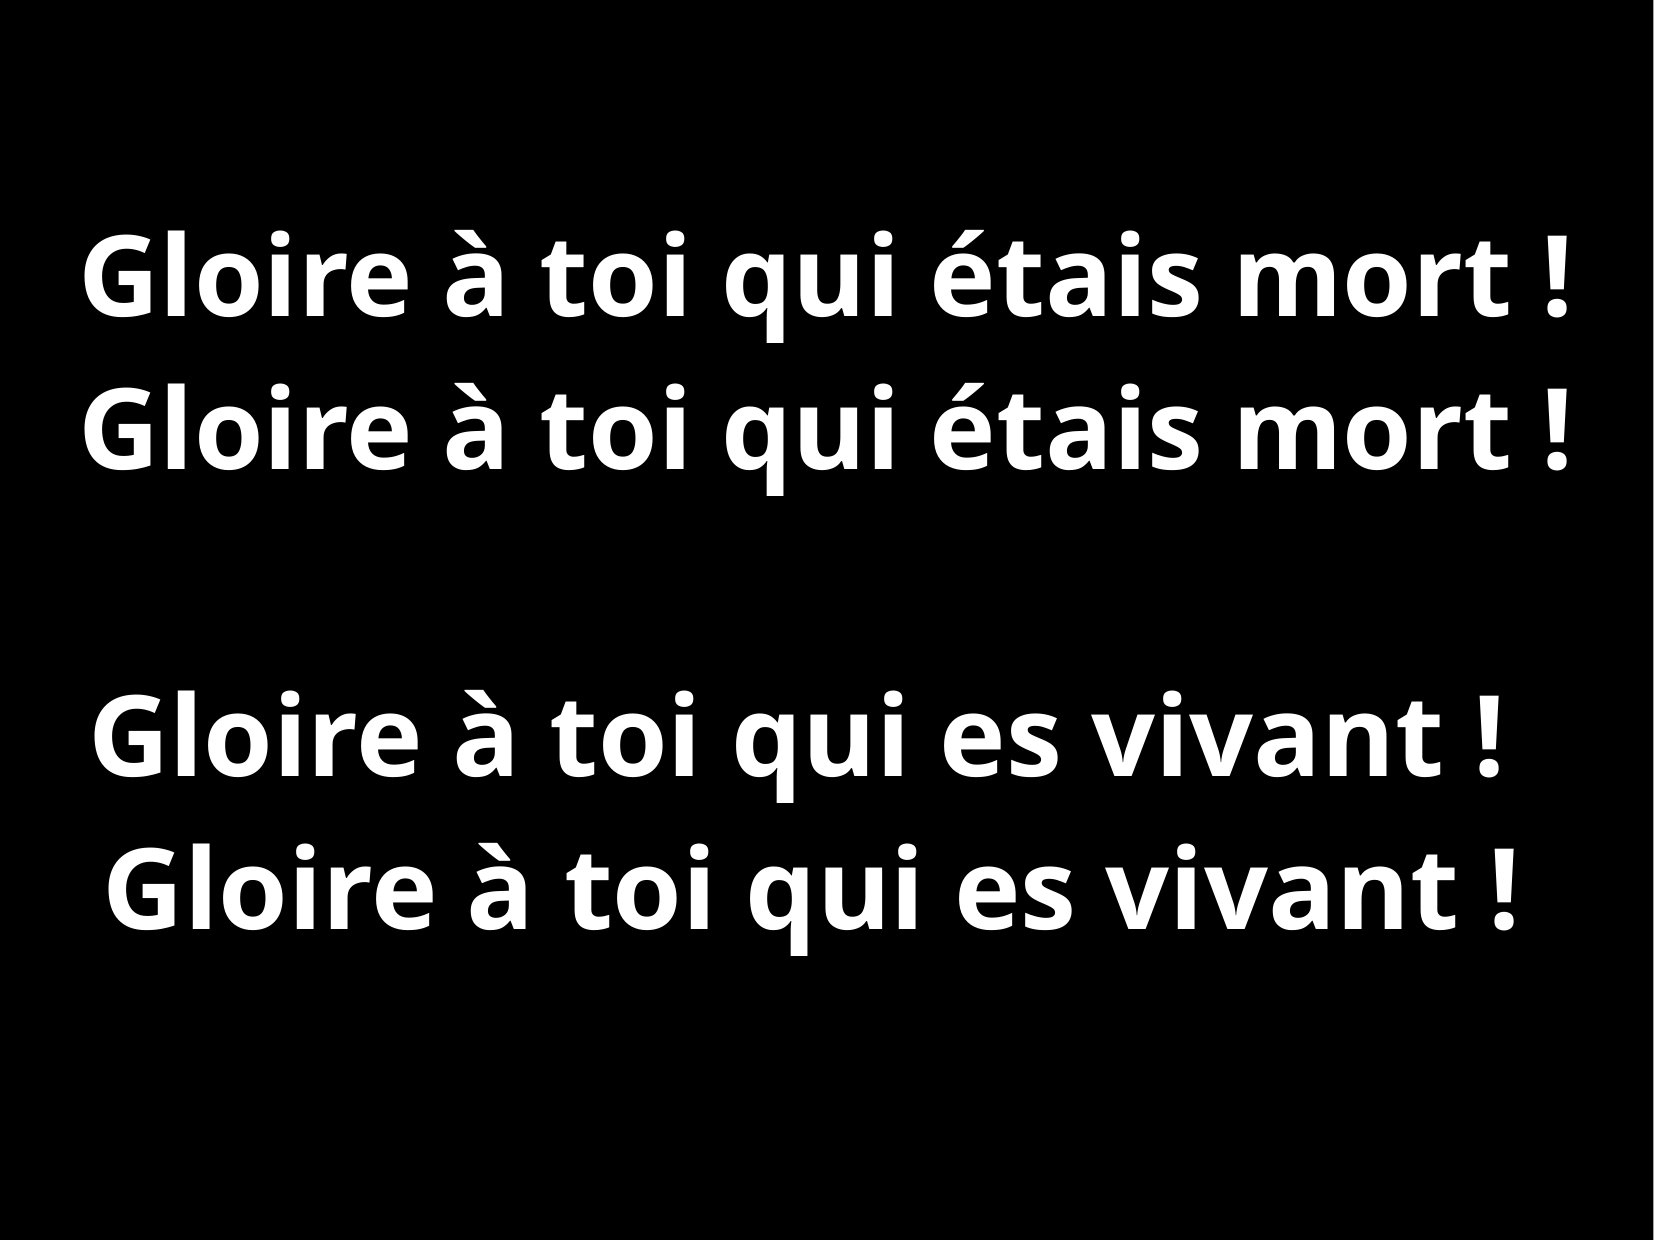

# Gloire à toi qui étais mort !
Gloire à toi qui étais mort !
Gloire à toi qui es vivant !
Gloire à toi qui es vivant !